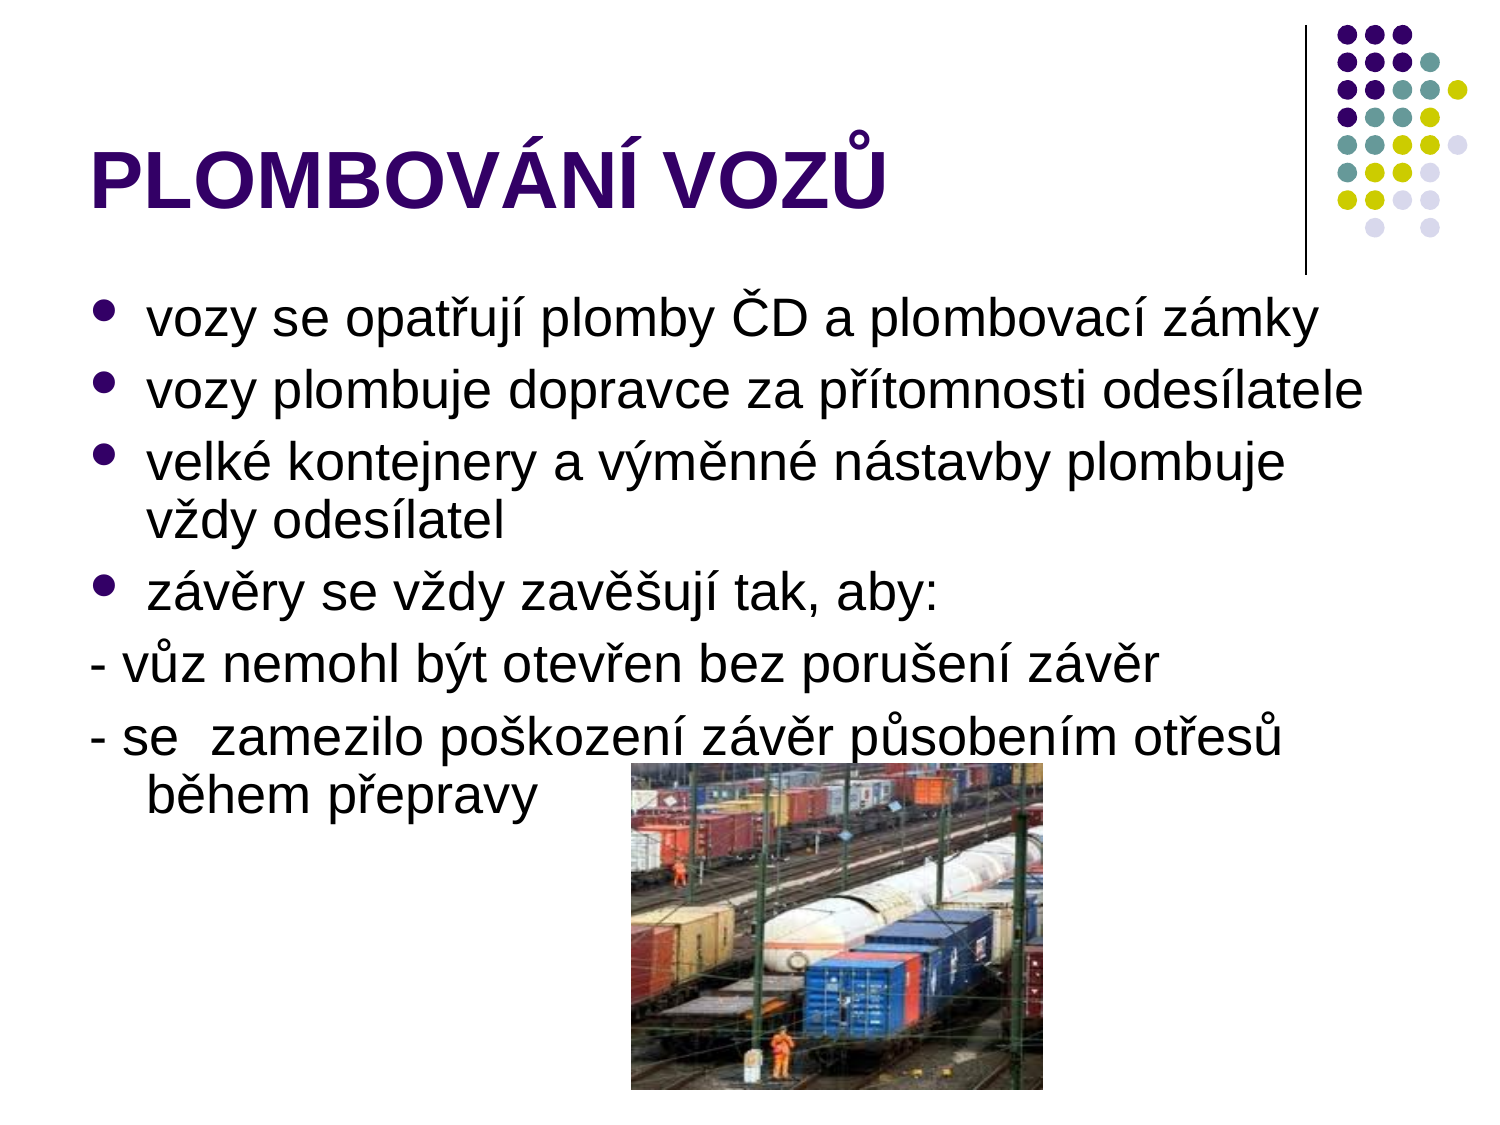

# PLOMBOVÁNÍ VOZŮ
vozy se opatřují plomby ČD a plombovací zámky
vozy plombuje dopravce za přítomnosti odesílatele
velké kontejnery a výměnné nástavby plombuje vždy odesílatel
závěry se vždy zavěšují tak, aby:
- vůz nemohl být otevřen bez porušení závěr
- se zamezilo poškození závěr působením otřesů během přepravy